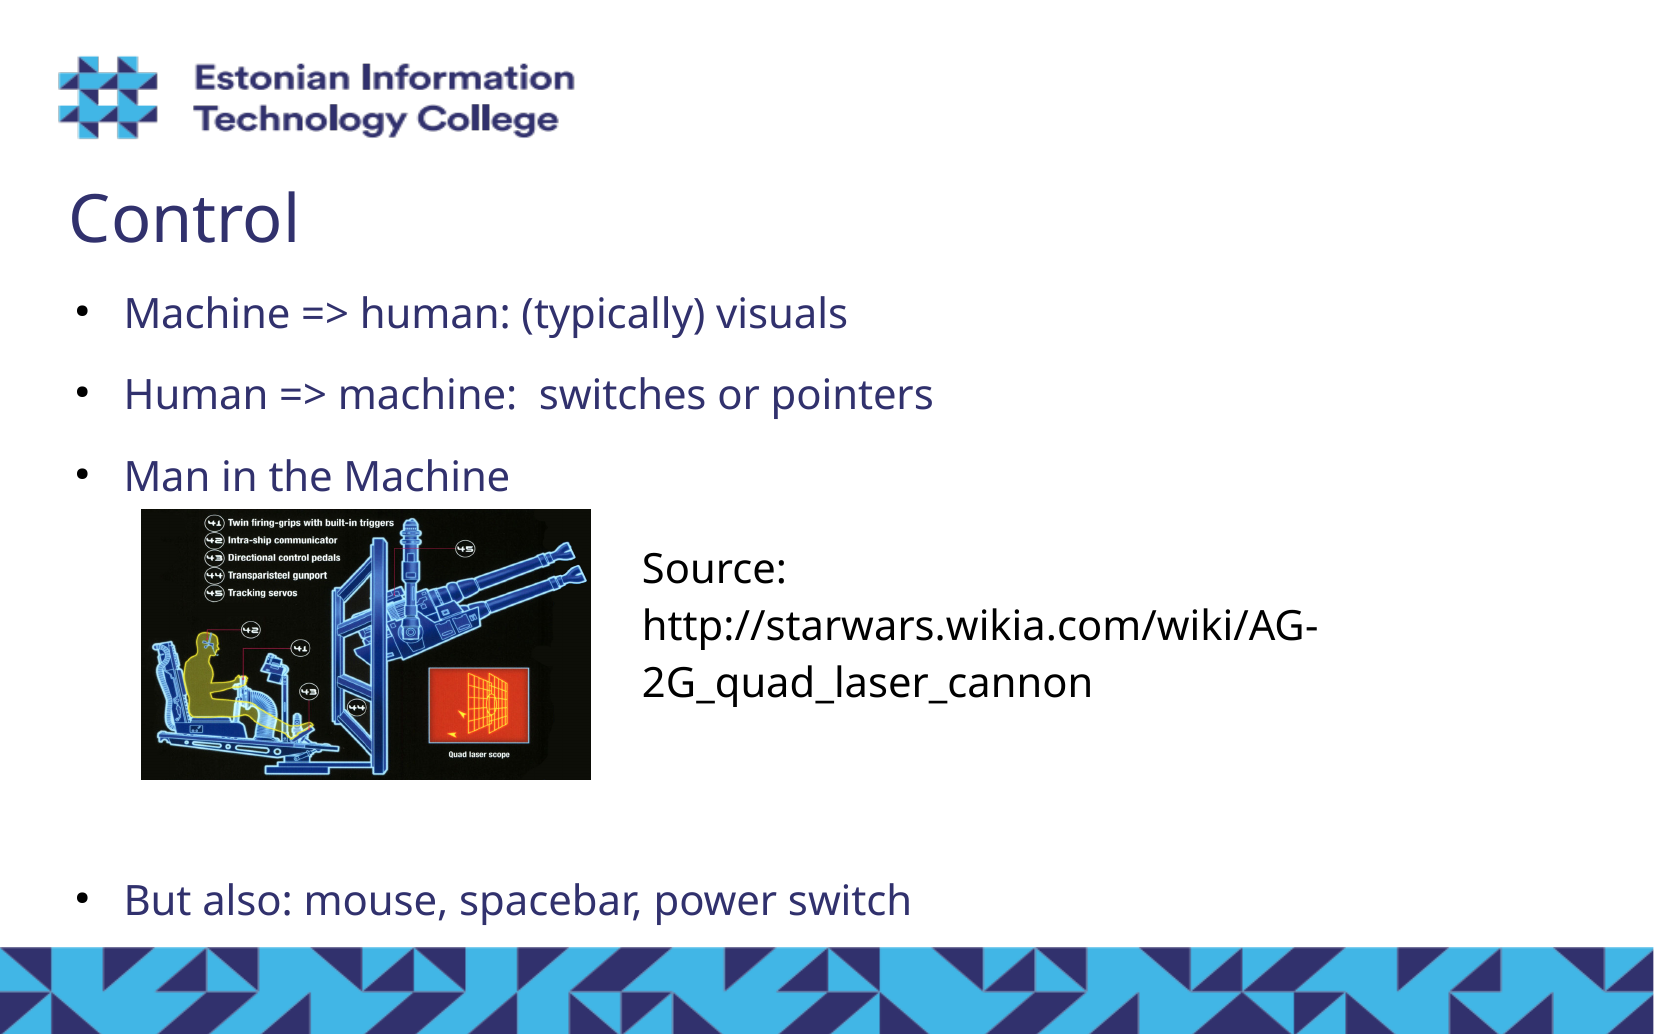

# Control
Machine => human: (typically) visuals
Human => machine: switches or pointers
Man in the Machine
But also: mouse, spacebar, power switch
Source: http://starwars.wikia.com/wiki/AG-2G_quad_laser_cannon